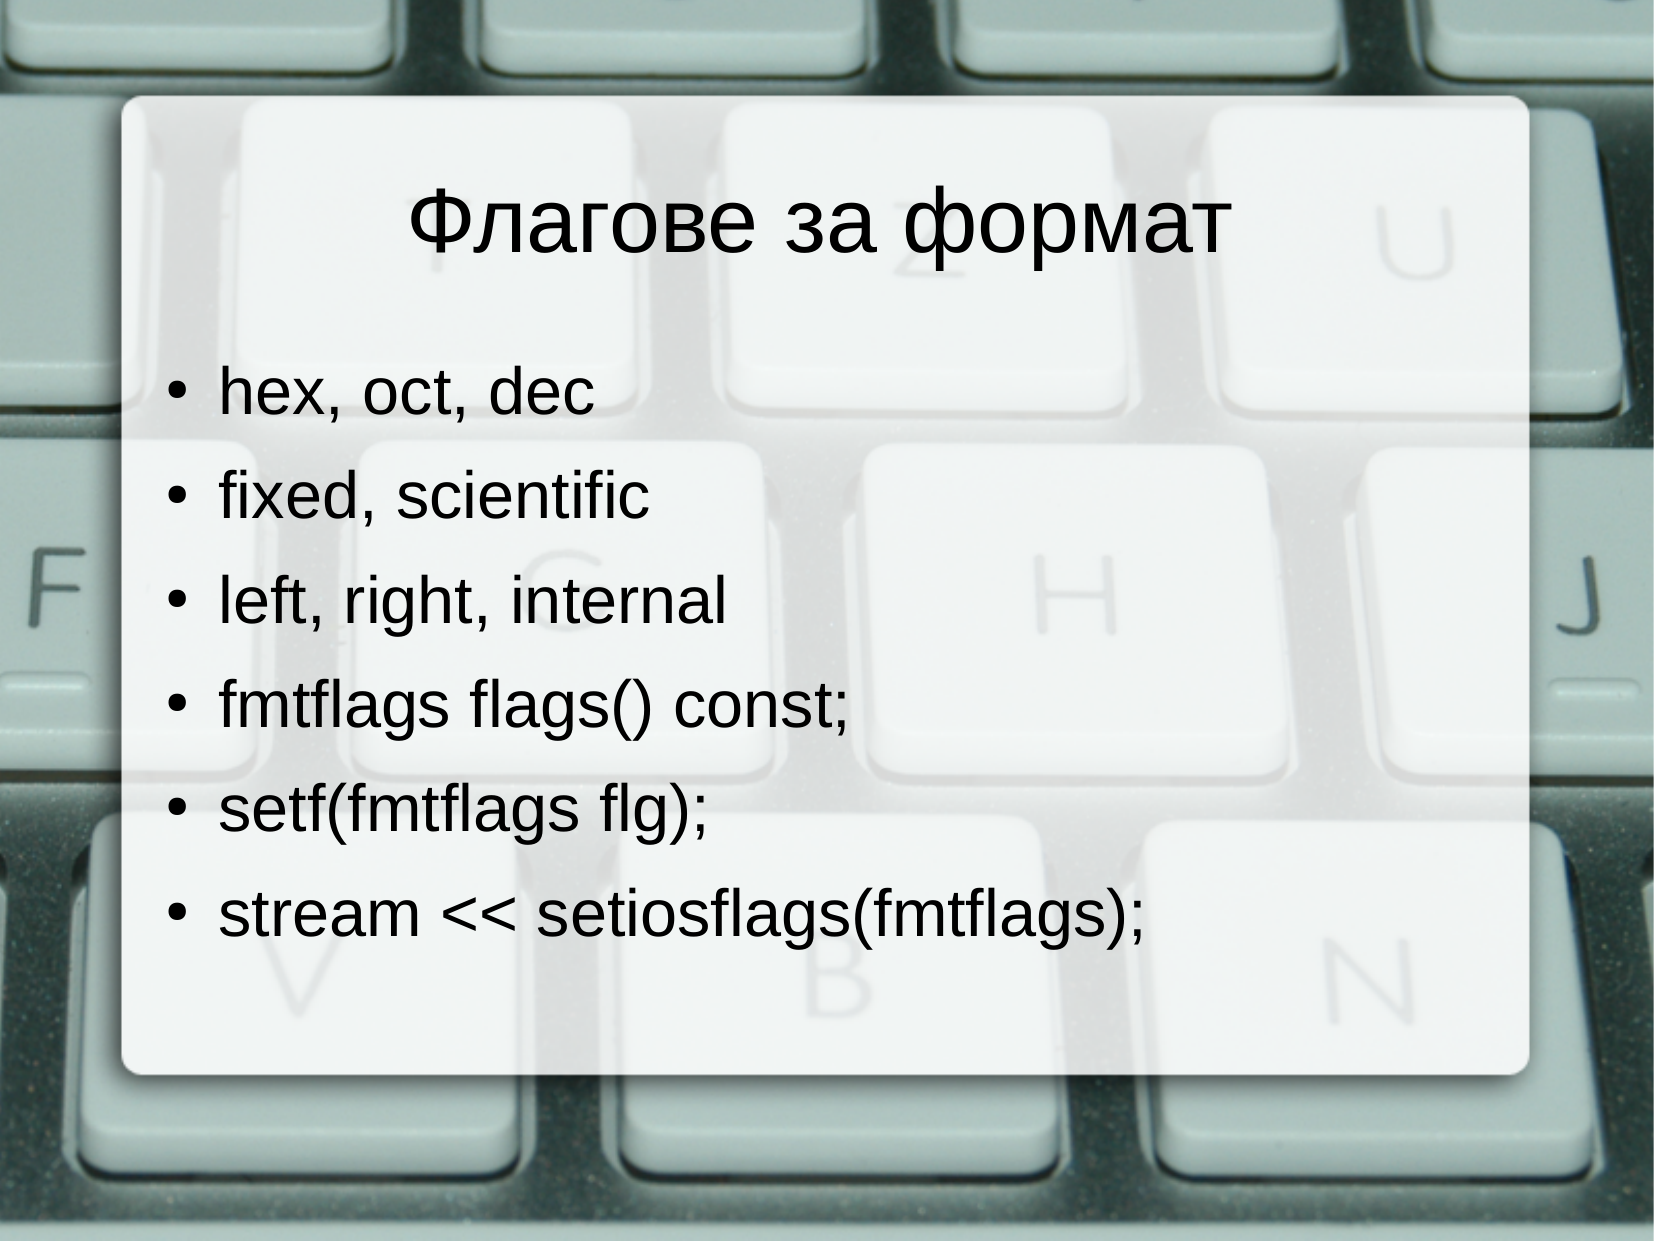

# Флагове за формат
hex, oct, dec
fixed, scientific
left, right, internal
fmtflags flags() const;
setf(fmtflags flg);
stream << setiosflags(fmtflags);